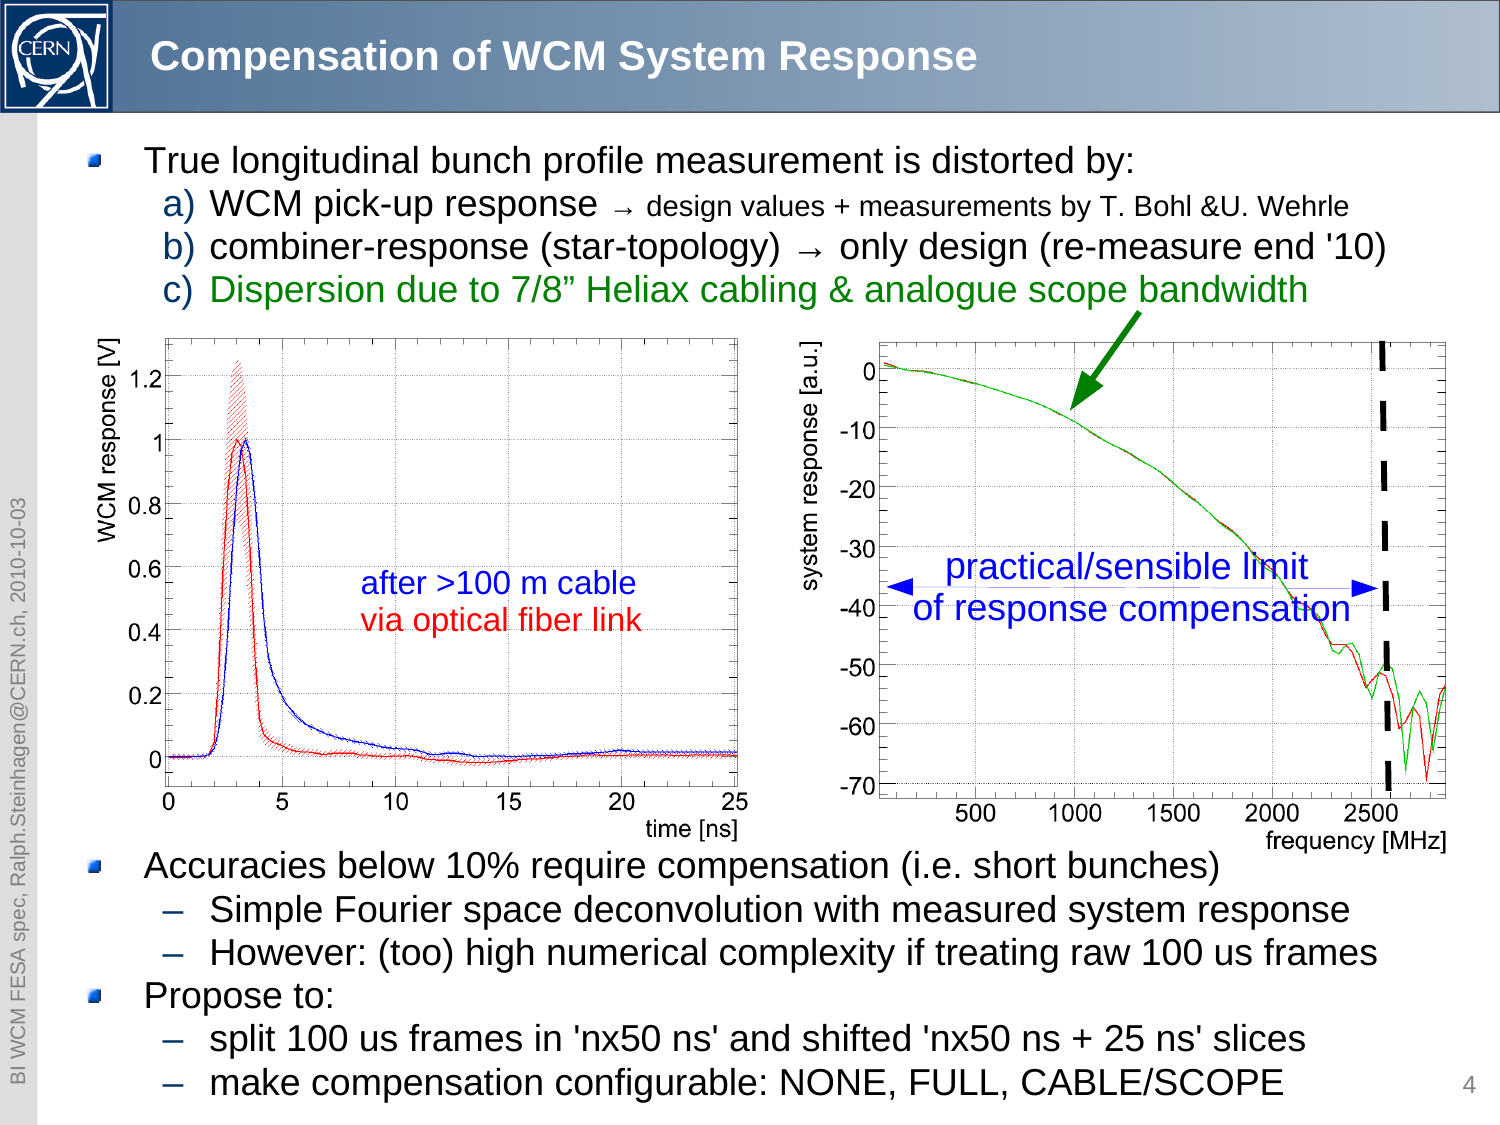

# Compensation of WCM System Response
True longitudinal bunch profile measurement is distorted by:
WCM pick-up response → design values + measurements by T. Bohl &U. Wehrle
combiner-response (star-topology) → only design (re-measure end '10)
Dispersion due to 7/8” Heliax cabling & analogue scope bandwidth
Accuracies below 10% require compensation (i.e. short bunches)
Simple Fourier space deconvolution with measured system response
However: (too) high numerical complexity if treating raw 100 us frames
Propose to:
split 100 us frames in 'nx50 ns' and shifted 'nx50 ns + 25 ns' slices
make compensation configurable: NONE, FULL, CABLE/SCOPE
after >100 m cable
via optical fiber link
practical/sensible limit
of response compensation